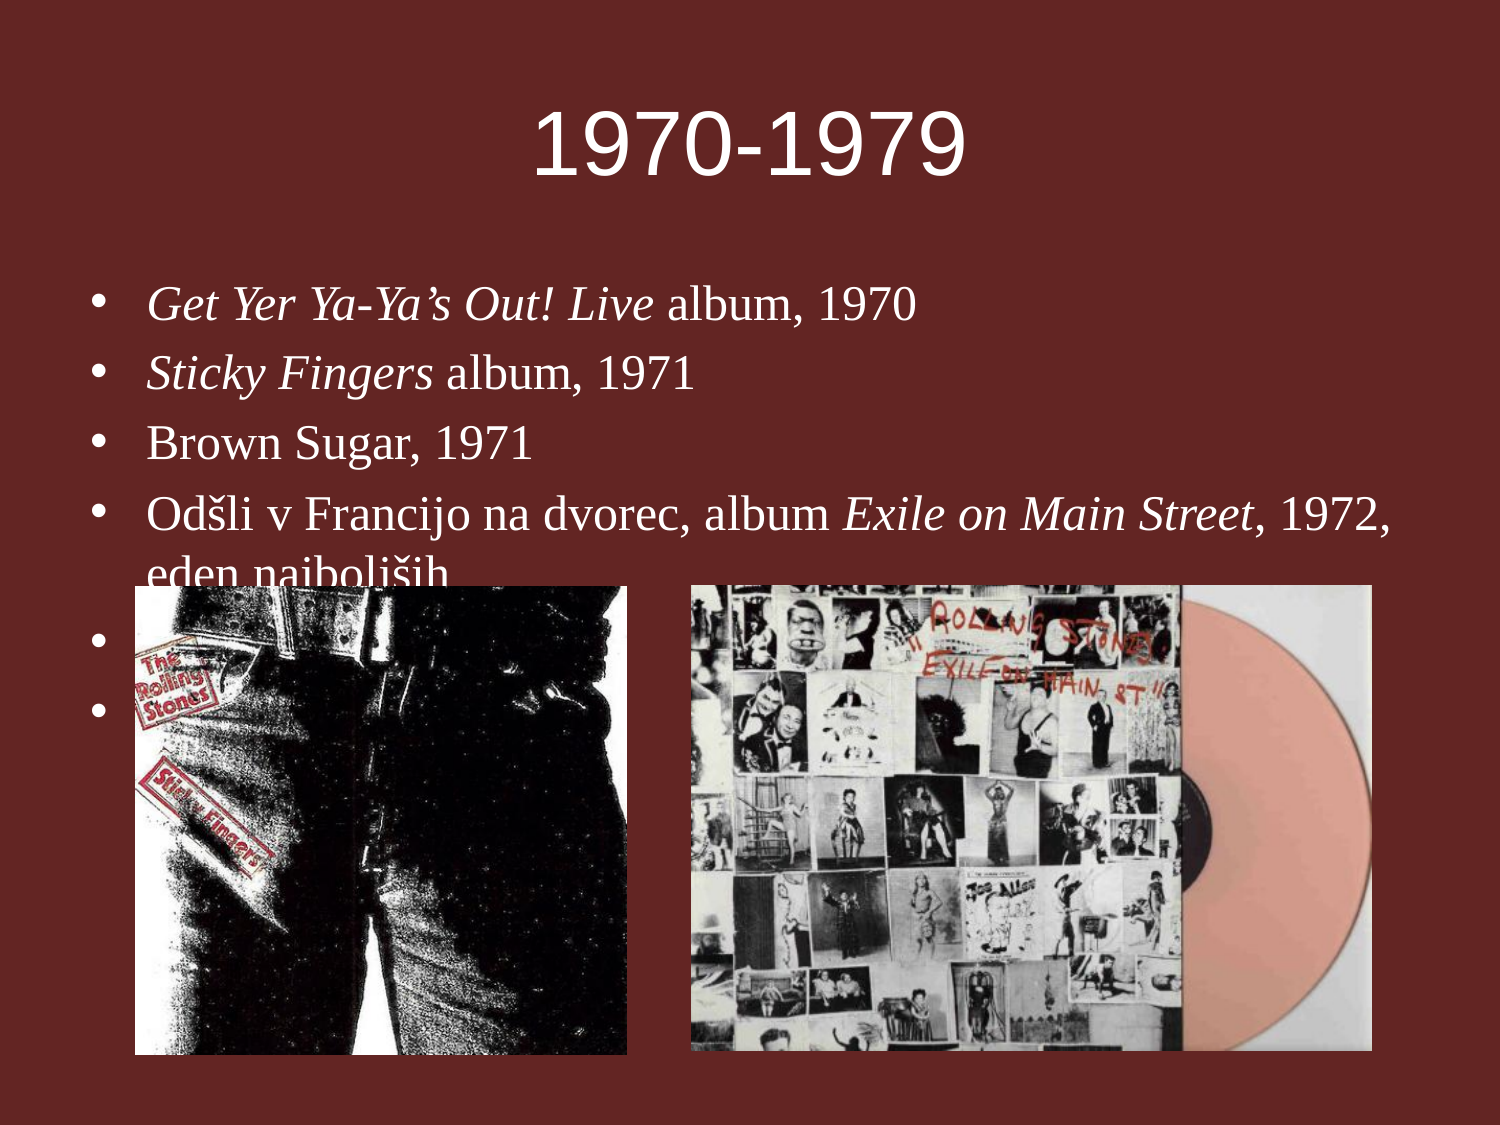

# 1970-1979
Get Yer Ya-Ya’s Out! Live album, 1970
Sticky Fingers album, 1971
Brown Sugar, 1971
Odšli v Francijo na dvorec, album Exile on Main Street, 1972, eden najboljših
Angie, 1973
Miss You, 1978